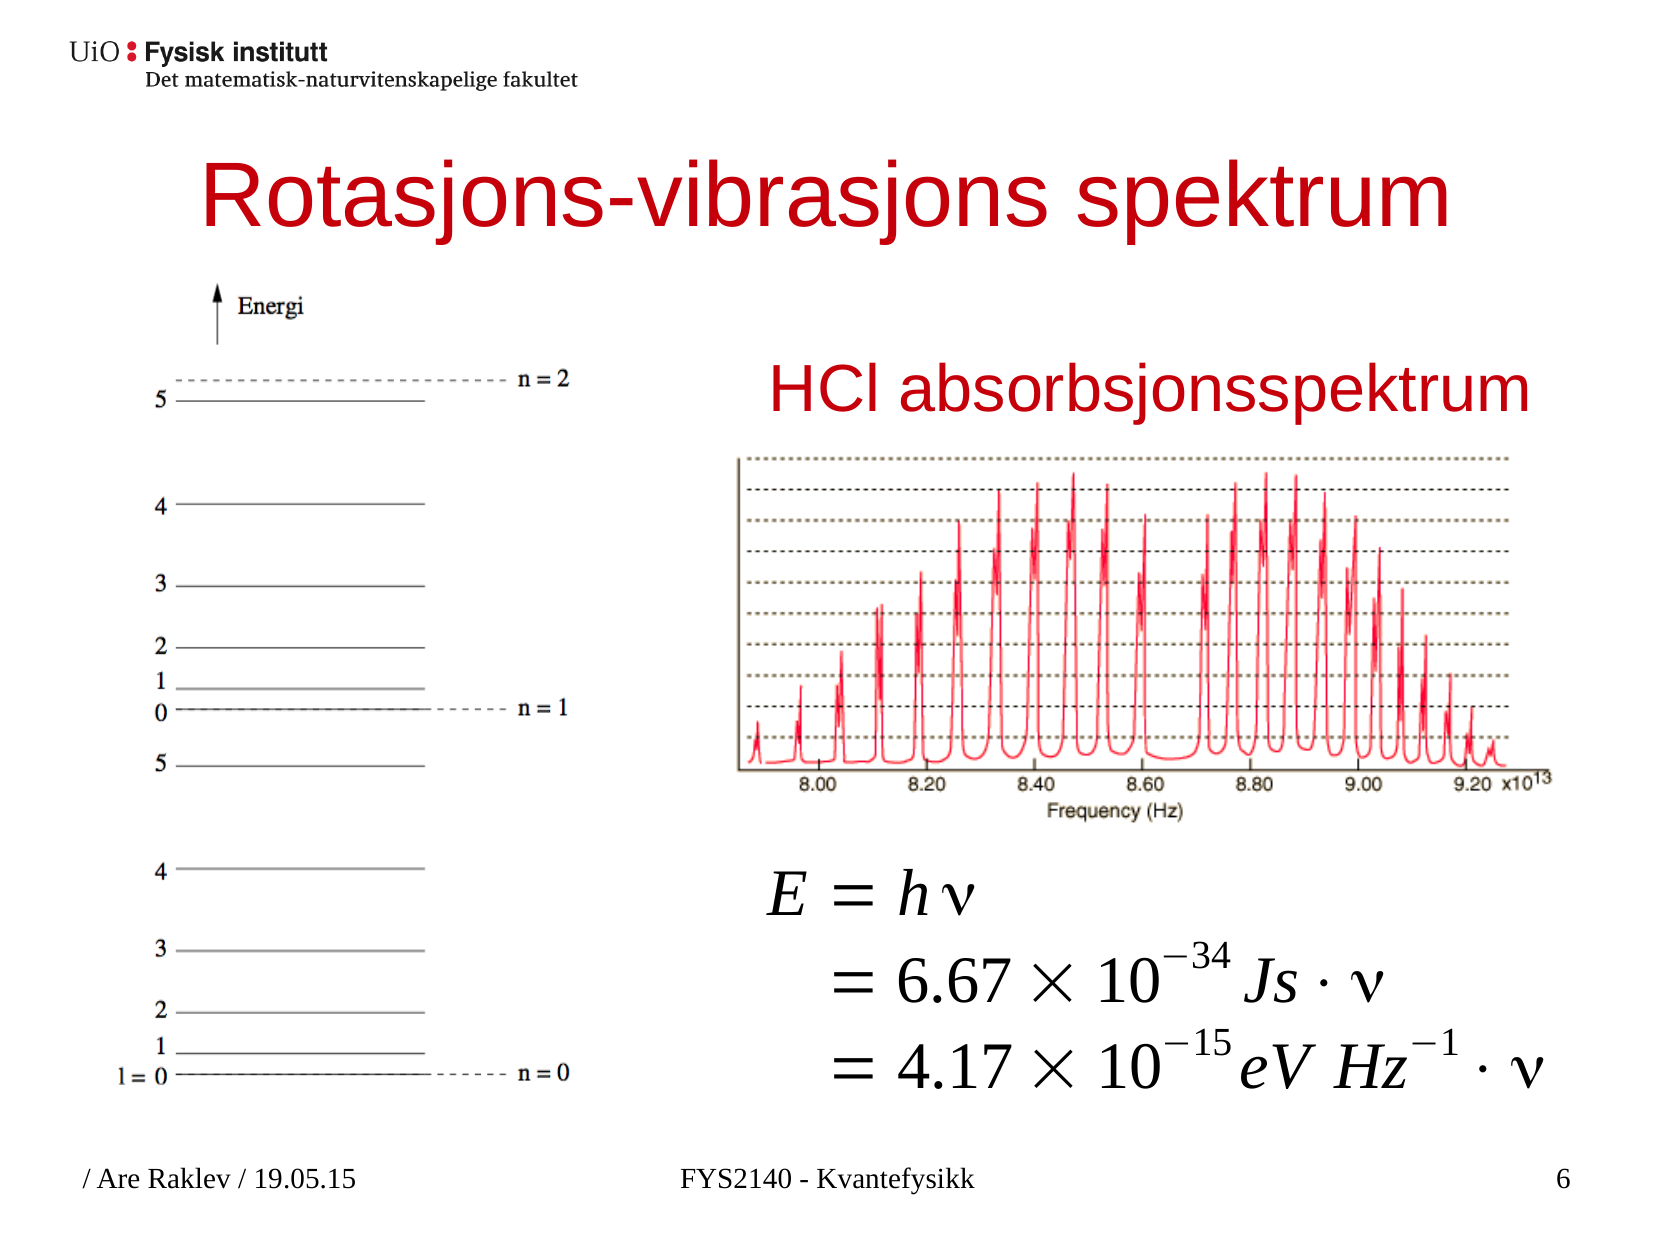

# Rotasjons-vibrasjons spektrum
HCl absorbsjonsspektrum
/ Are Raklev / 19.05.15
FYS2140 - Kvantefysikk
6